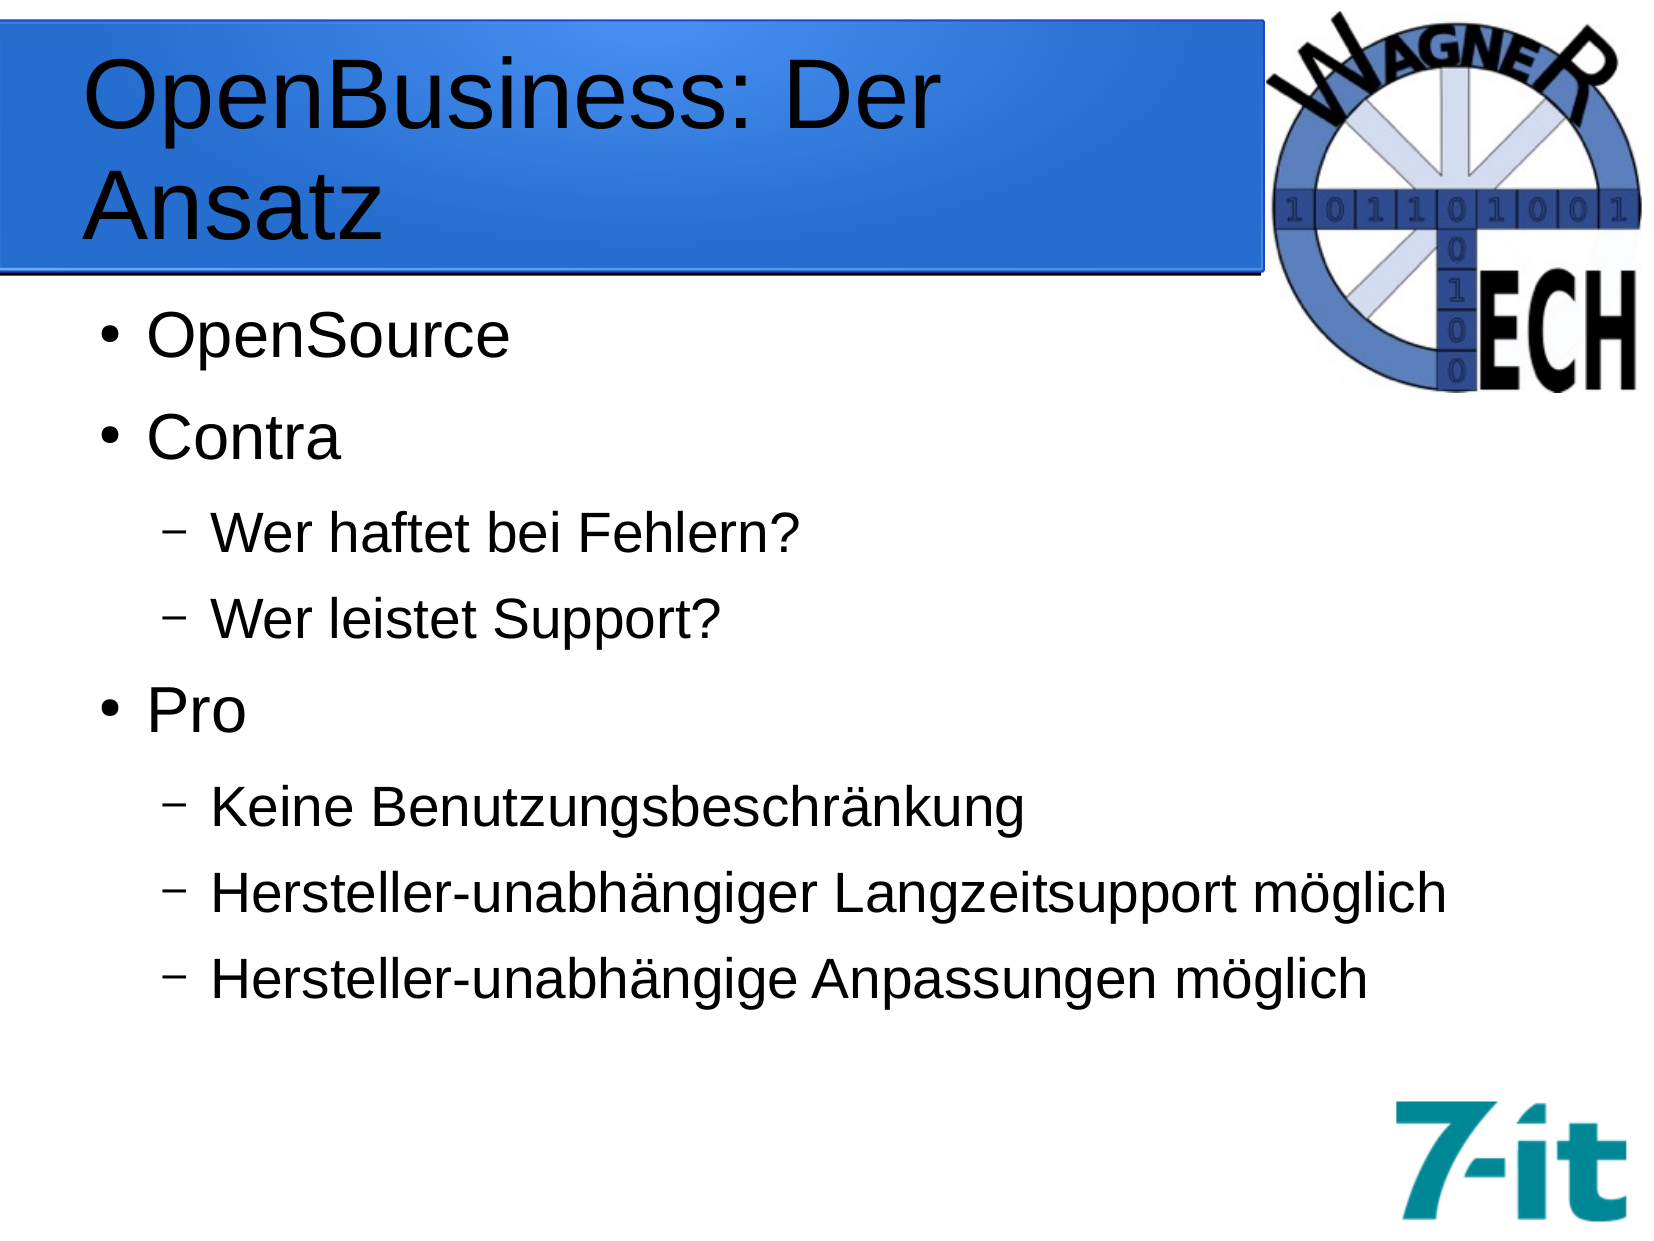

# OpenBusiness: Der Ansatz
OpenSource
Contra
Wer haftet bei Fehlern?
Wer leistet Support?
Pro
Keine Benutzungsbeschränkung
Hersteller-unabhängiger Langzeitsupport möglich
Hersteller-unabhängige Anpassungen möglich